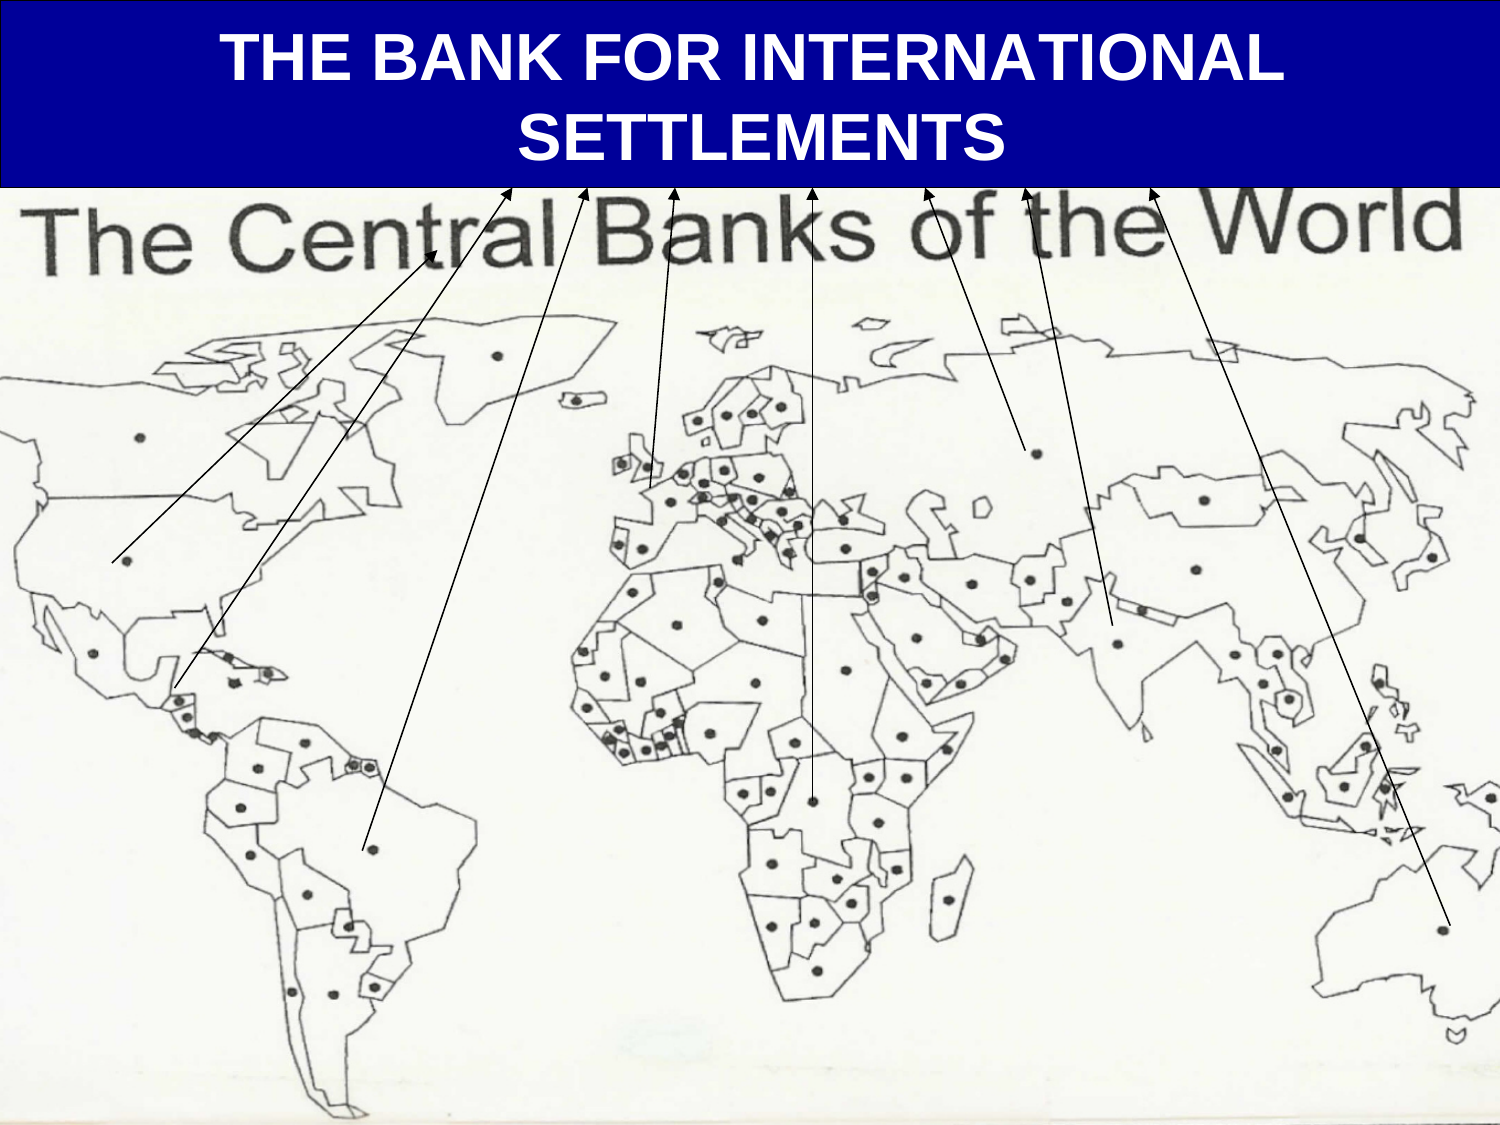

THE BANK FOR INTERNATIONAL
SETTLEMENTS
#
THE BANK FOR INTERNATIONAL SETTLEMENTS